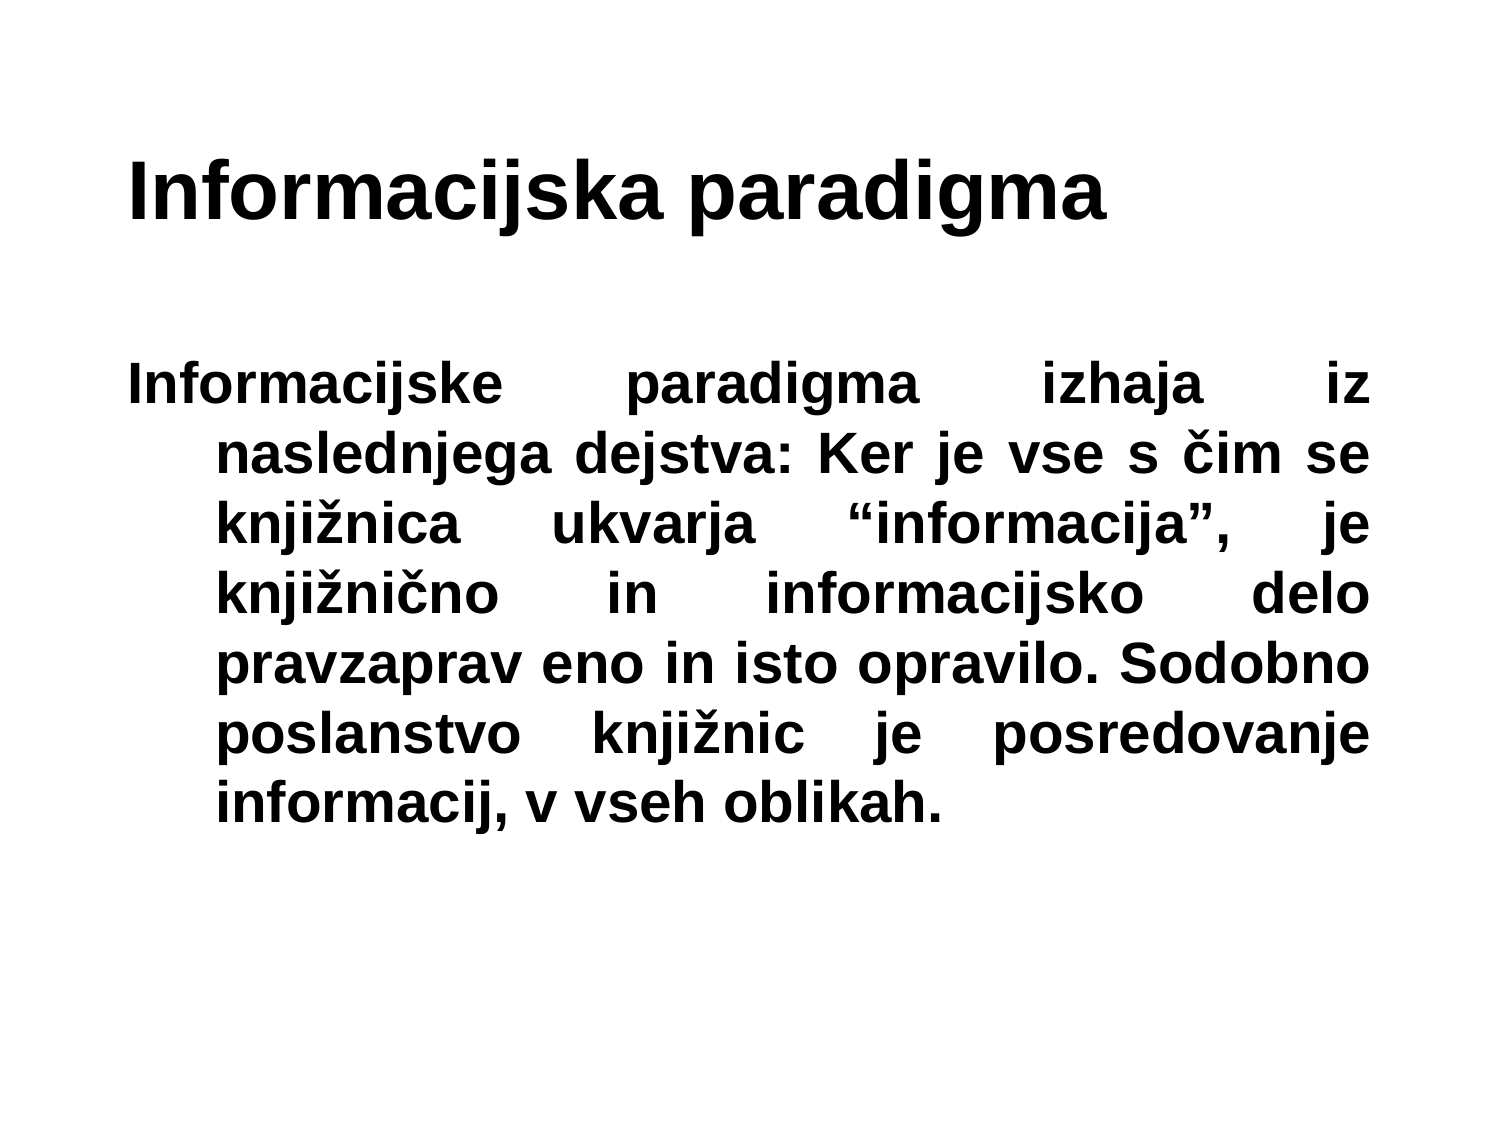

# Informacijska paradigma
Informacijske paradigma izhaja iz naslednjega dejstva: Ker je vse s čim se knjižnica ukvarja “informacija”, je knjižnično in informacijsko delo pravzaprav eno in isto opravilo. Sodobno poslanstvo knjižnic je posredovanje informacij, v vseh oblikah.
BINK, FF, Univerza v Ljubljani
22